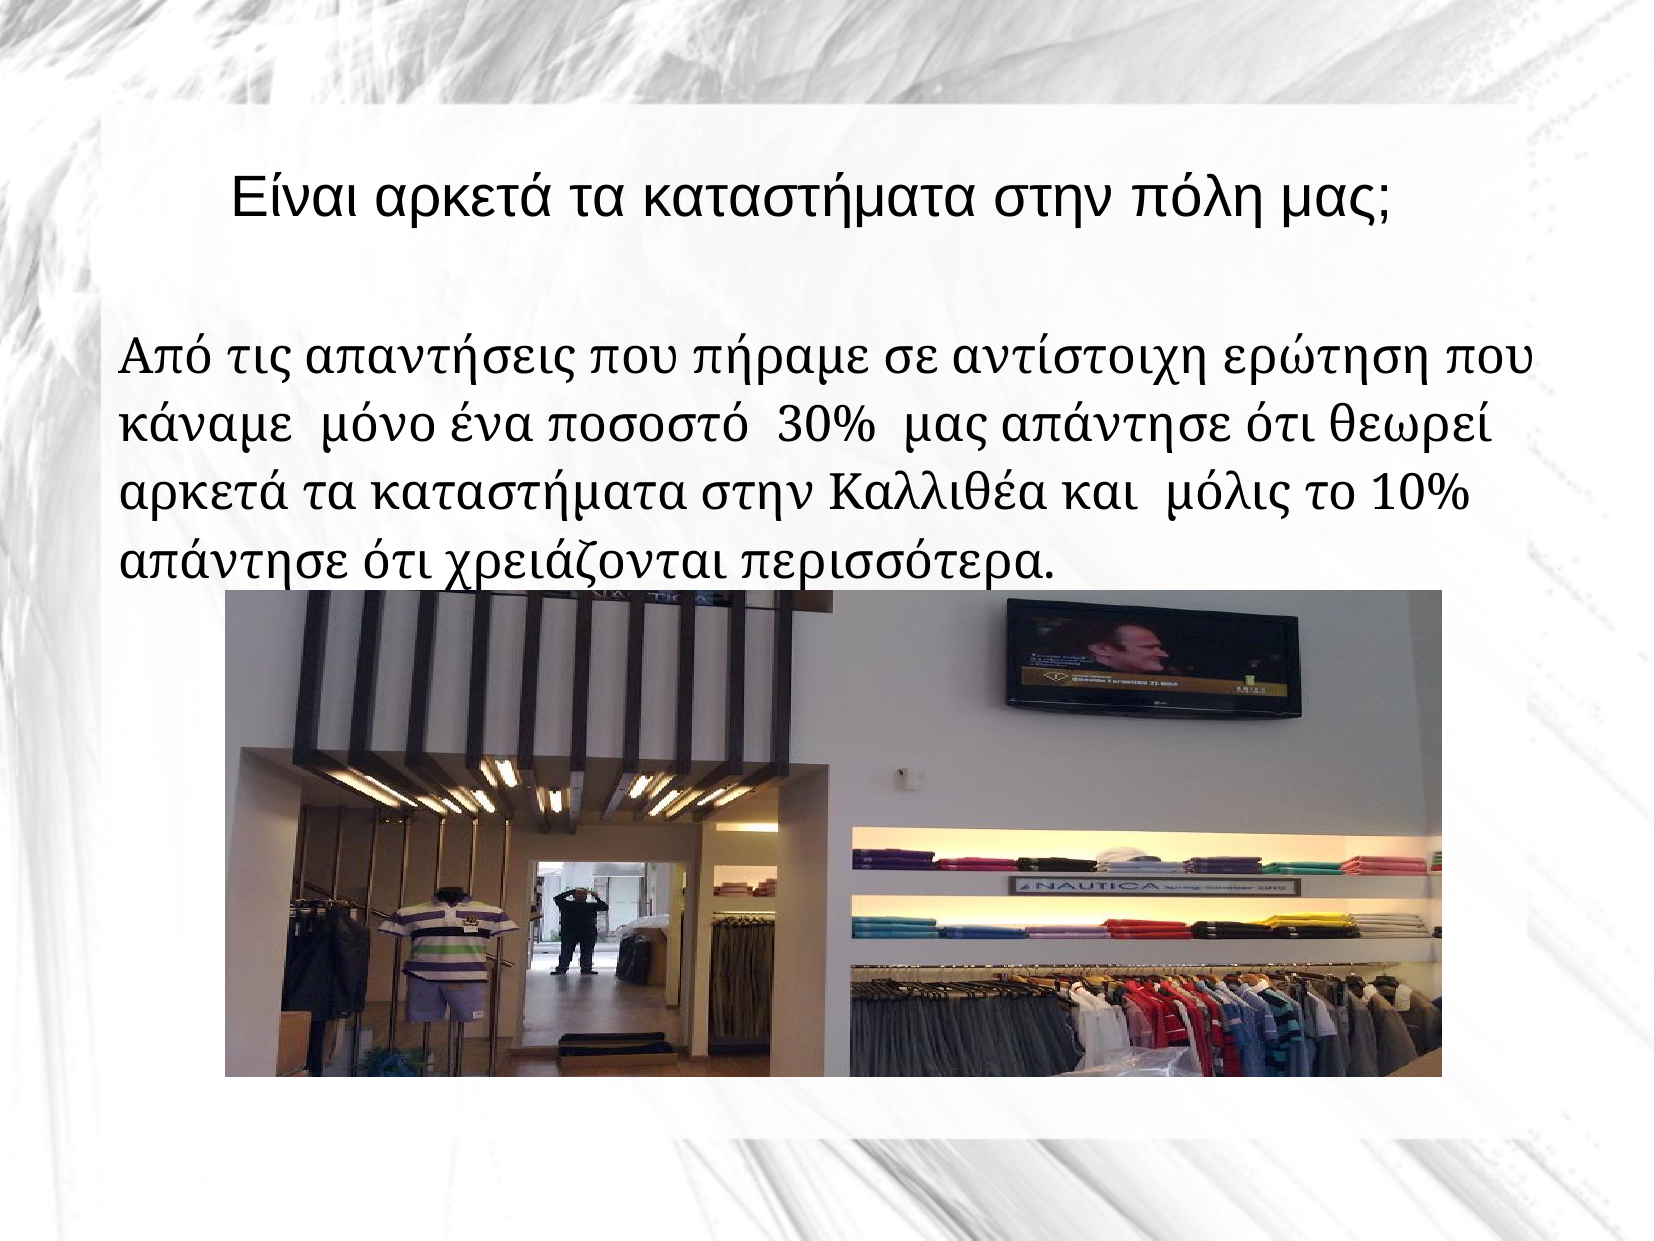

# Είναι αρκετά τα καταστήματα στην πόλη μας;
Από τις απαντήσεις που πήραμε σε αντίστοιχη ερώτηση που κάναμε μόνο ένα ποσοστό 30% μας απάντησε ότι θεωρεί αρκετά τα καταστήματα στην Καλλιθέα και μόλις το 10% απάντησε ότι χρειάζονται περισσότερα.